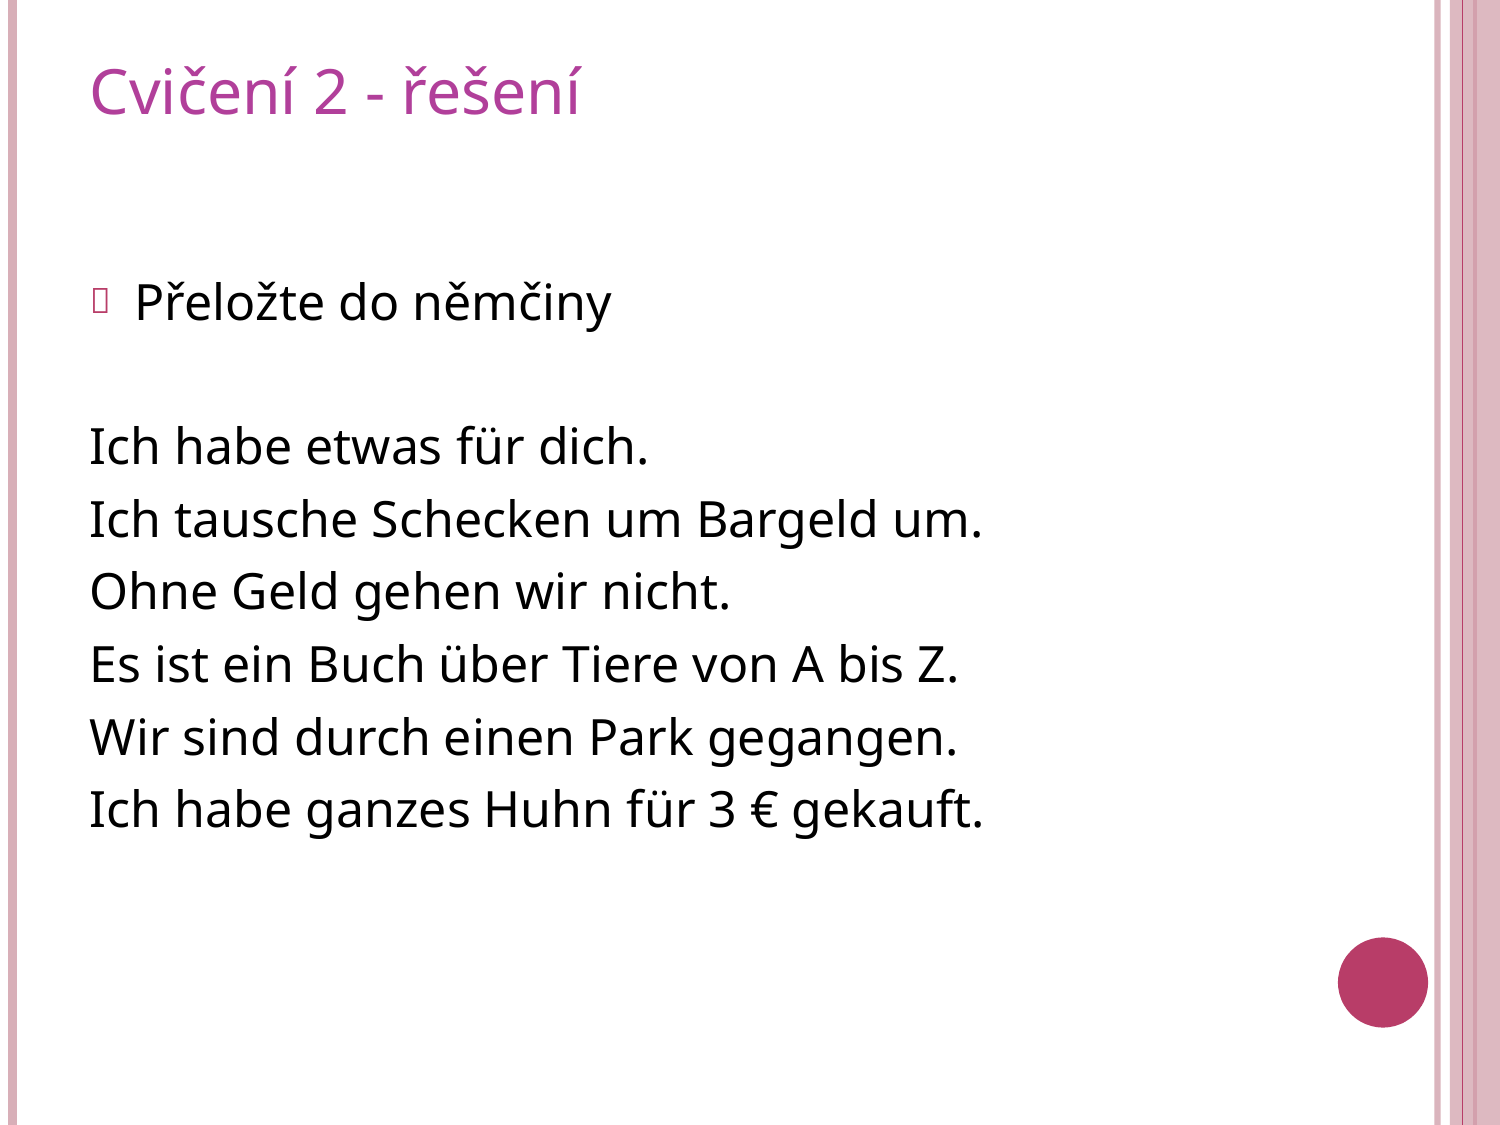

# Cvičení 2 - řešení
Přeložte do němčiny
Ich habe etwas für dich.
Ich tausche Schecken um Bargeld um.
Ohne Geld gehen wir nicht.
Es ist ein Buch über Tiere von A bis Z.
Wir sind durch einen Park gegangen.
Ich habe ganzes Huhn für 3 € gekauft.